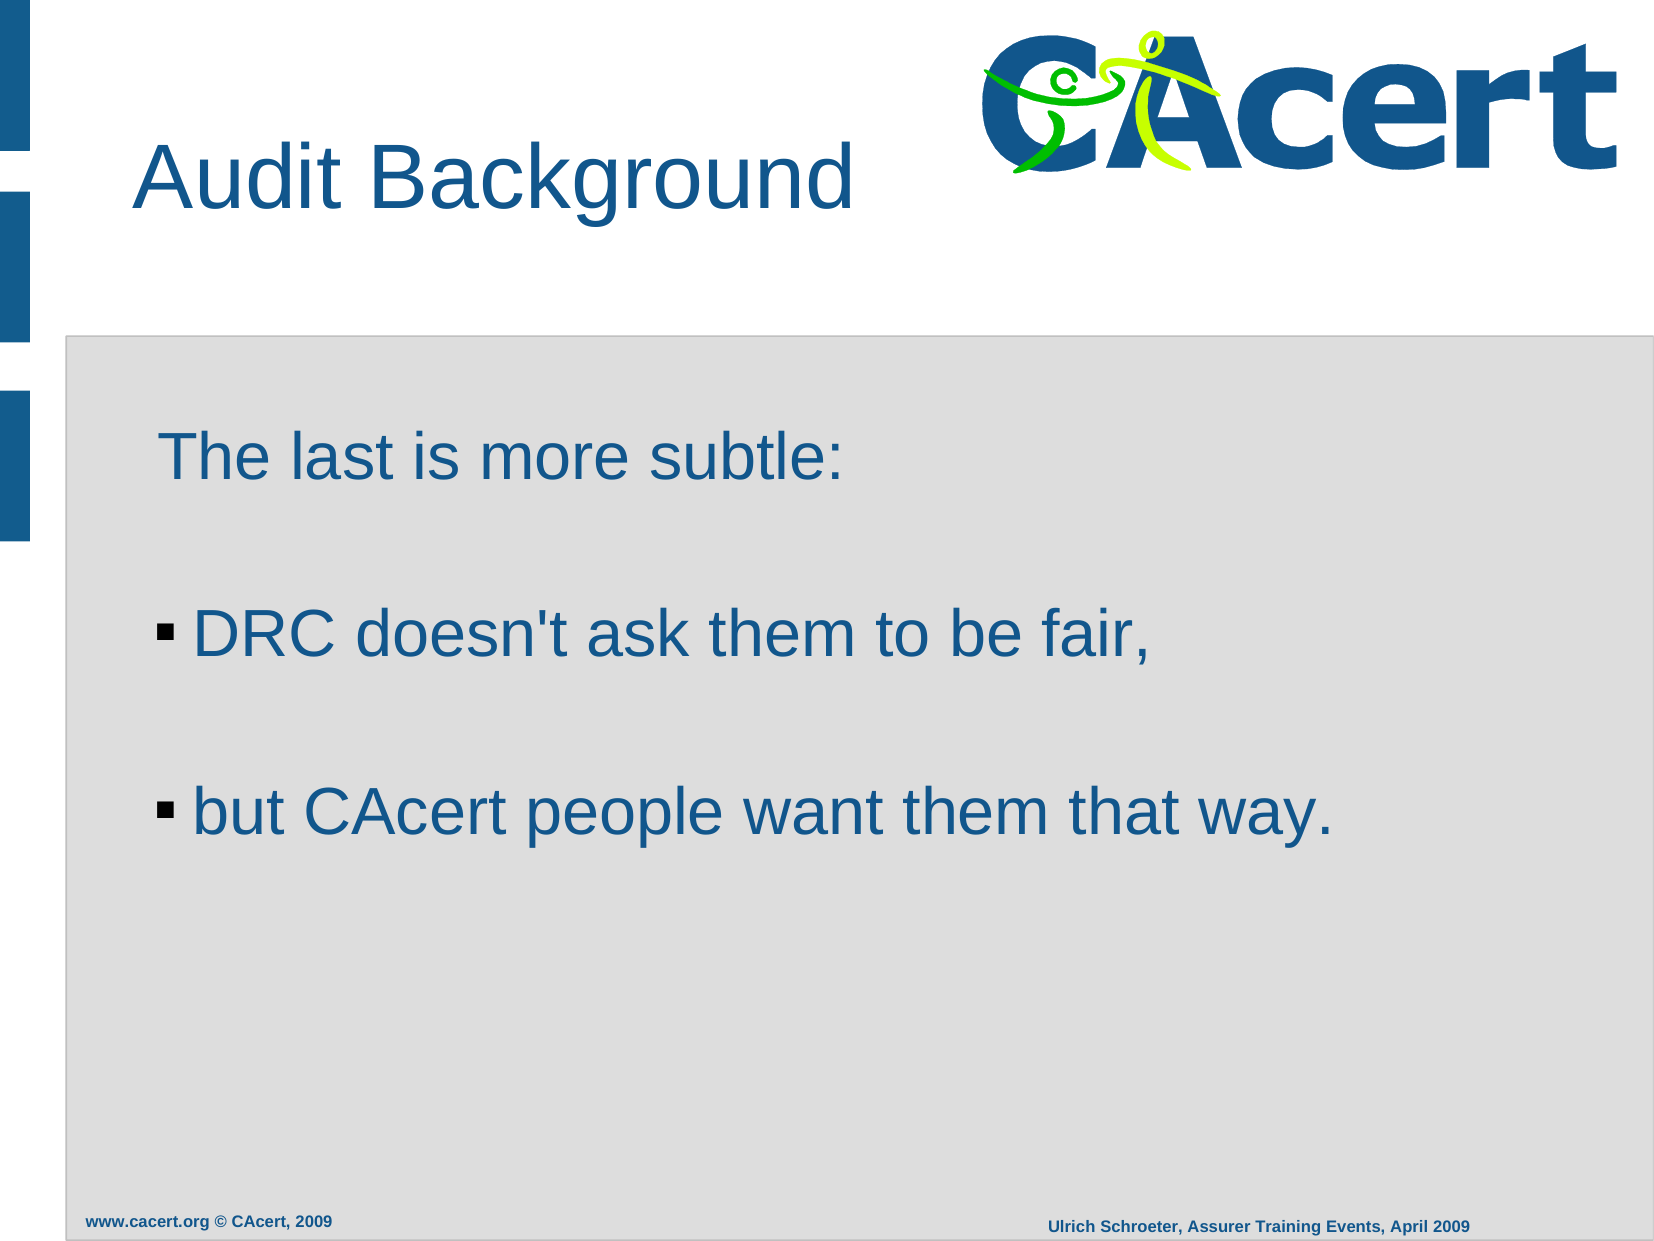

Audit Background
The last is more subtle:
 DRC doesn't ask them to be fair,
 but CAcert people want them that way.